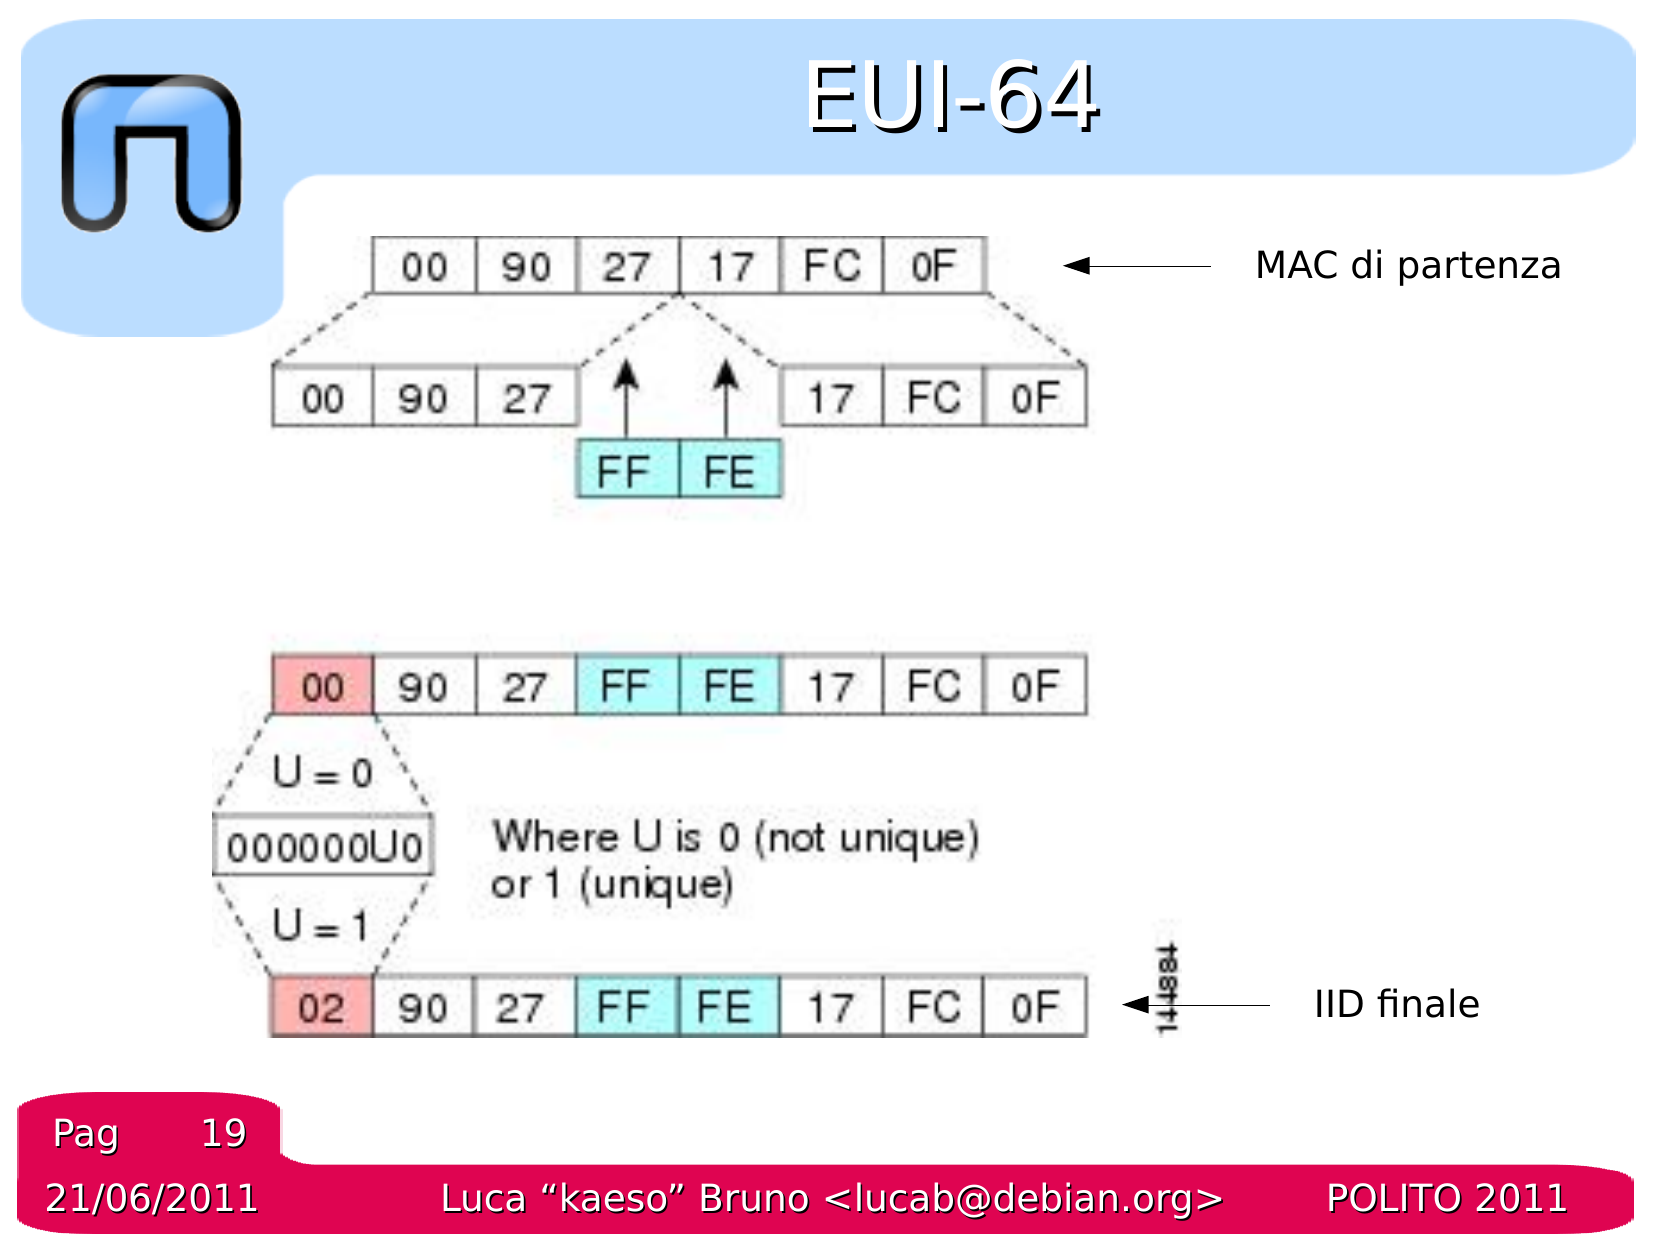

# EUI-64
MAC di partenza
IID finale
Pag
Luca “kaeso” Bruno <lucab@debian.org> 		POLITO 2011
21/06/2011